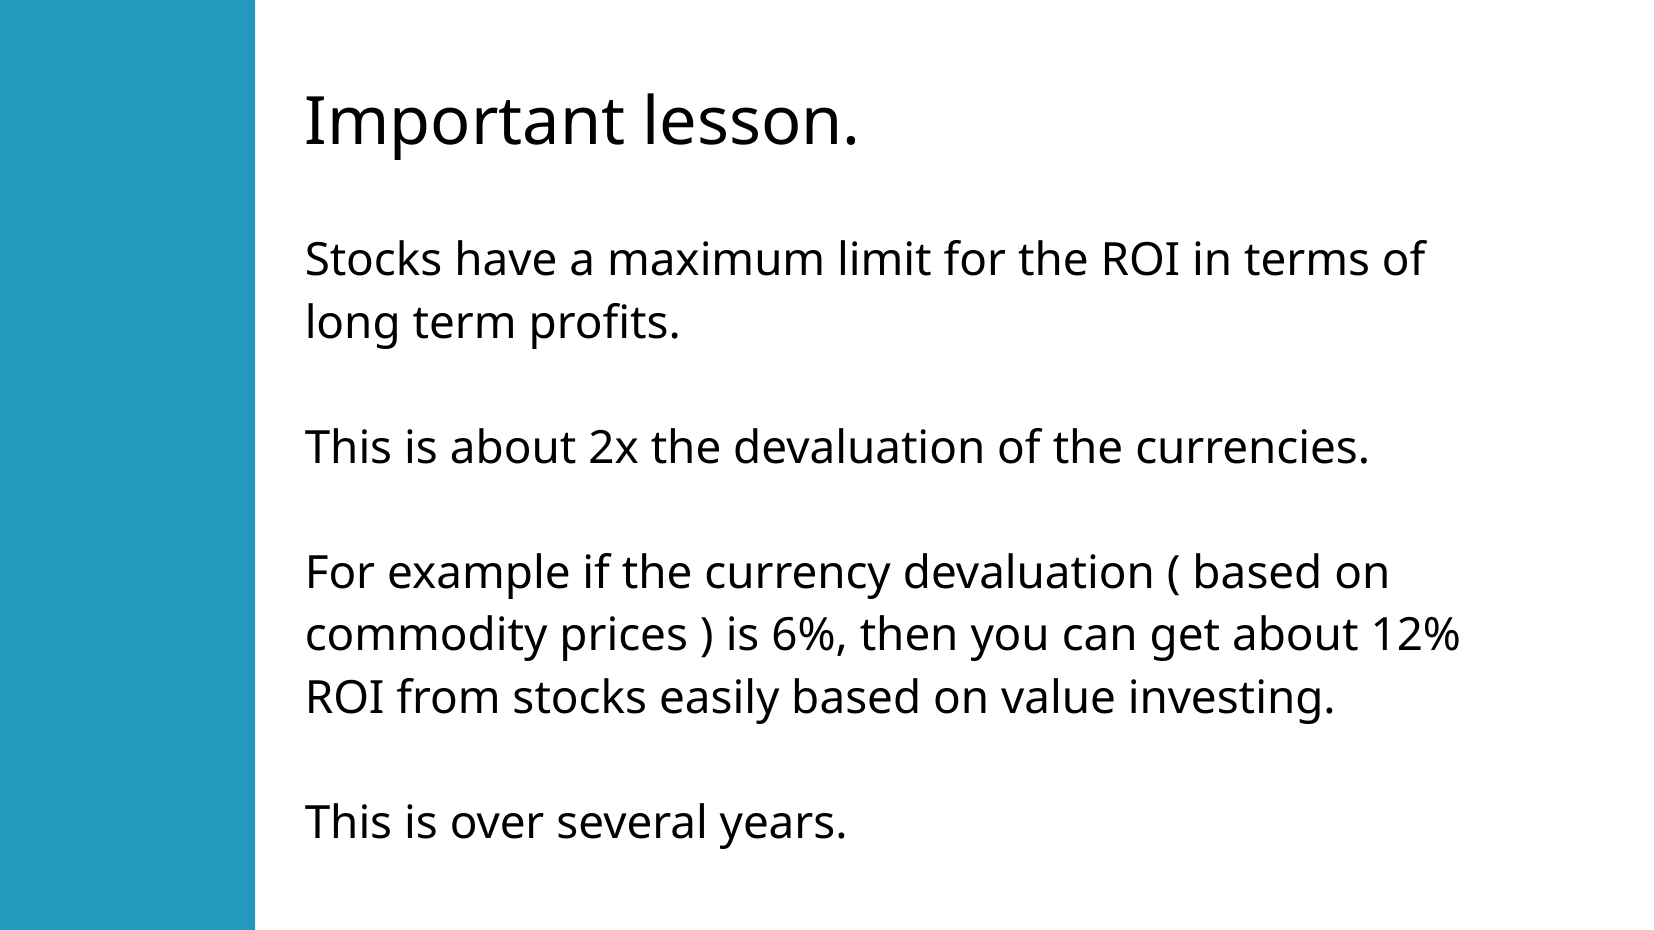

# Important lesson. Stocks have a maximum limit for the ROI in terms of long term profits. This is about 2x the devaluation of the currencies. For example if the currency devaluation ( based on commodity prices ) is 6%, then you can get about 12% ROI from stocks easily based on value investing. This is over several years.